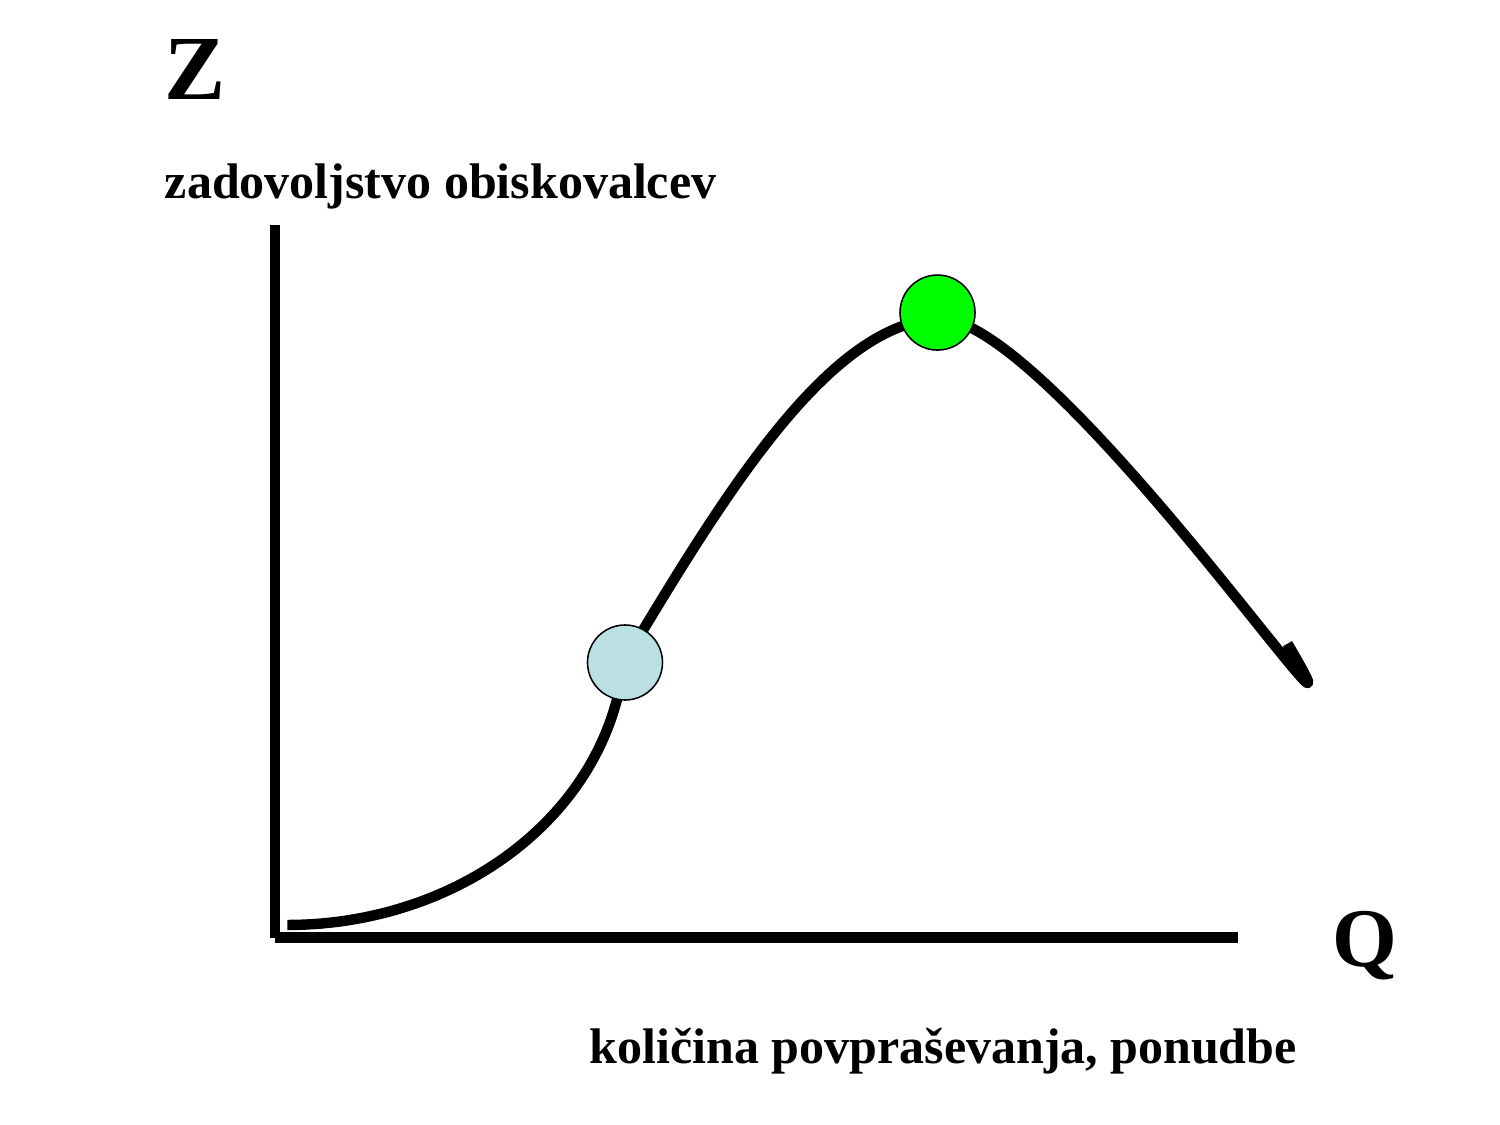

Z
zadovoljstvo obiskovalcev
 Q
 količina povpraševanja, ponudbe